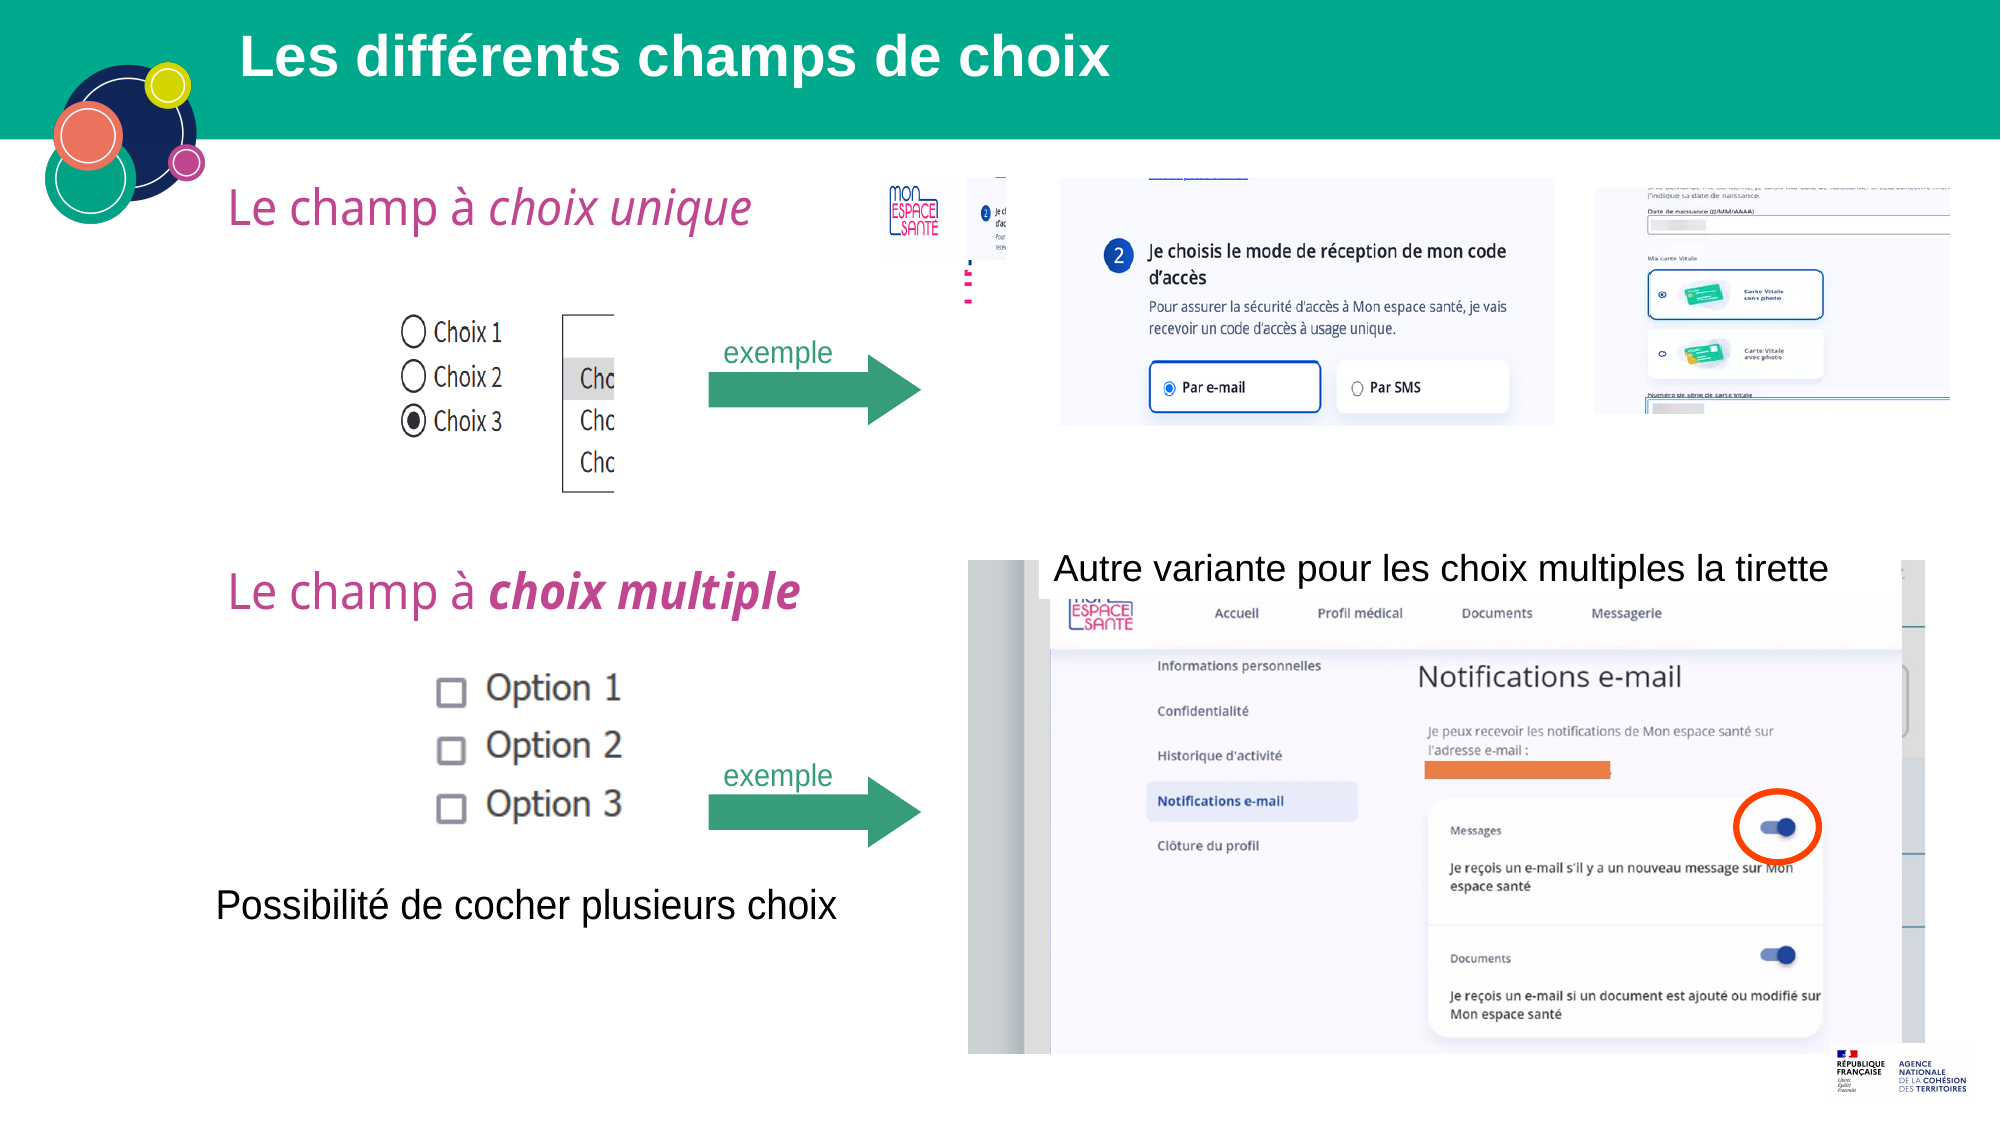

Les différents champs de choix
Le champ à choix unique
1
exemple
Autre variante pour les choix multiples la tirette
Le champ à choix multiple
exemple
Possibilité de cocher plusieurs choix